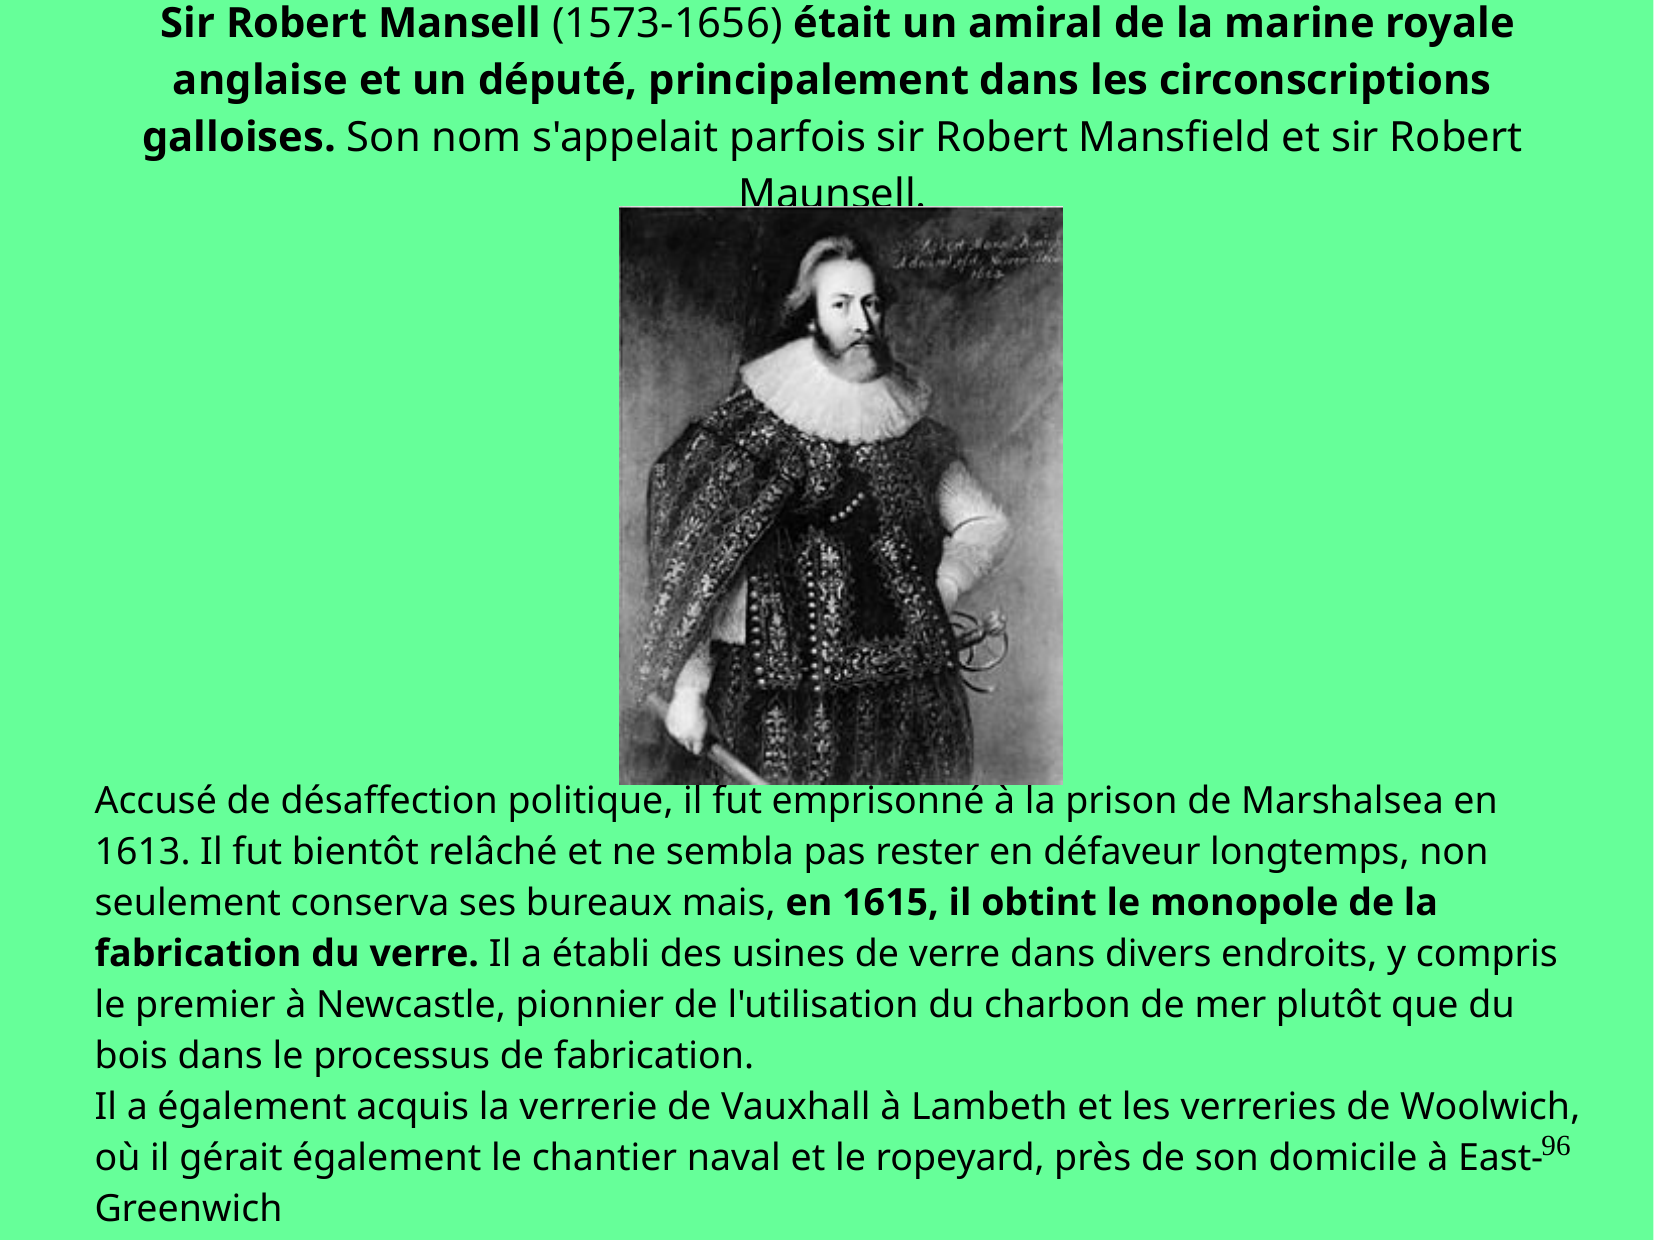

# Sir Robert Mansell (1573-1656) était un amiral de la marine royale anglaise et un député, principalement dans les circonscriptions galloises. Son nom s'appelait parfois sir Robert Mansfield et sir Robert Maunsell.
Accusé de désaffection politique, il fut emprisonné à la prison de Marshalsea en 1613. Il fut bientôt relâché et ne sembla pas rester en défaveur longtemps, non seulement conserva ses bureaux mais, en 1615, il obtint le monopole de la fabrication du verre. Il a établi des usines de verre dans divers endroits, y compris le premier à Newcastle, pionnier de l'utilisation du charbon de mer plutôt que du bois dans le processus de fabrication.
Il a également acquis la verrerie de Vauxhall à Lambeth et les verreries de Woolwich, où il gérait également le chantier naval et le ropeyard, près de son domicile à East-Greenwich
96